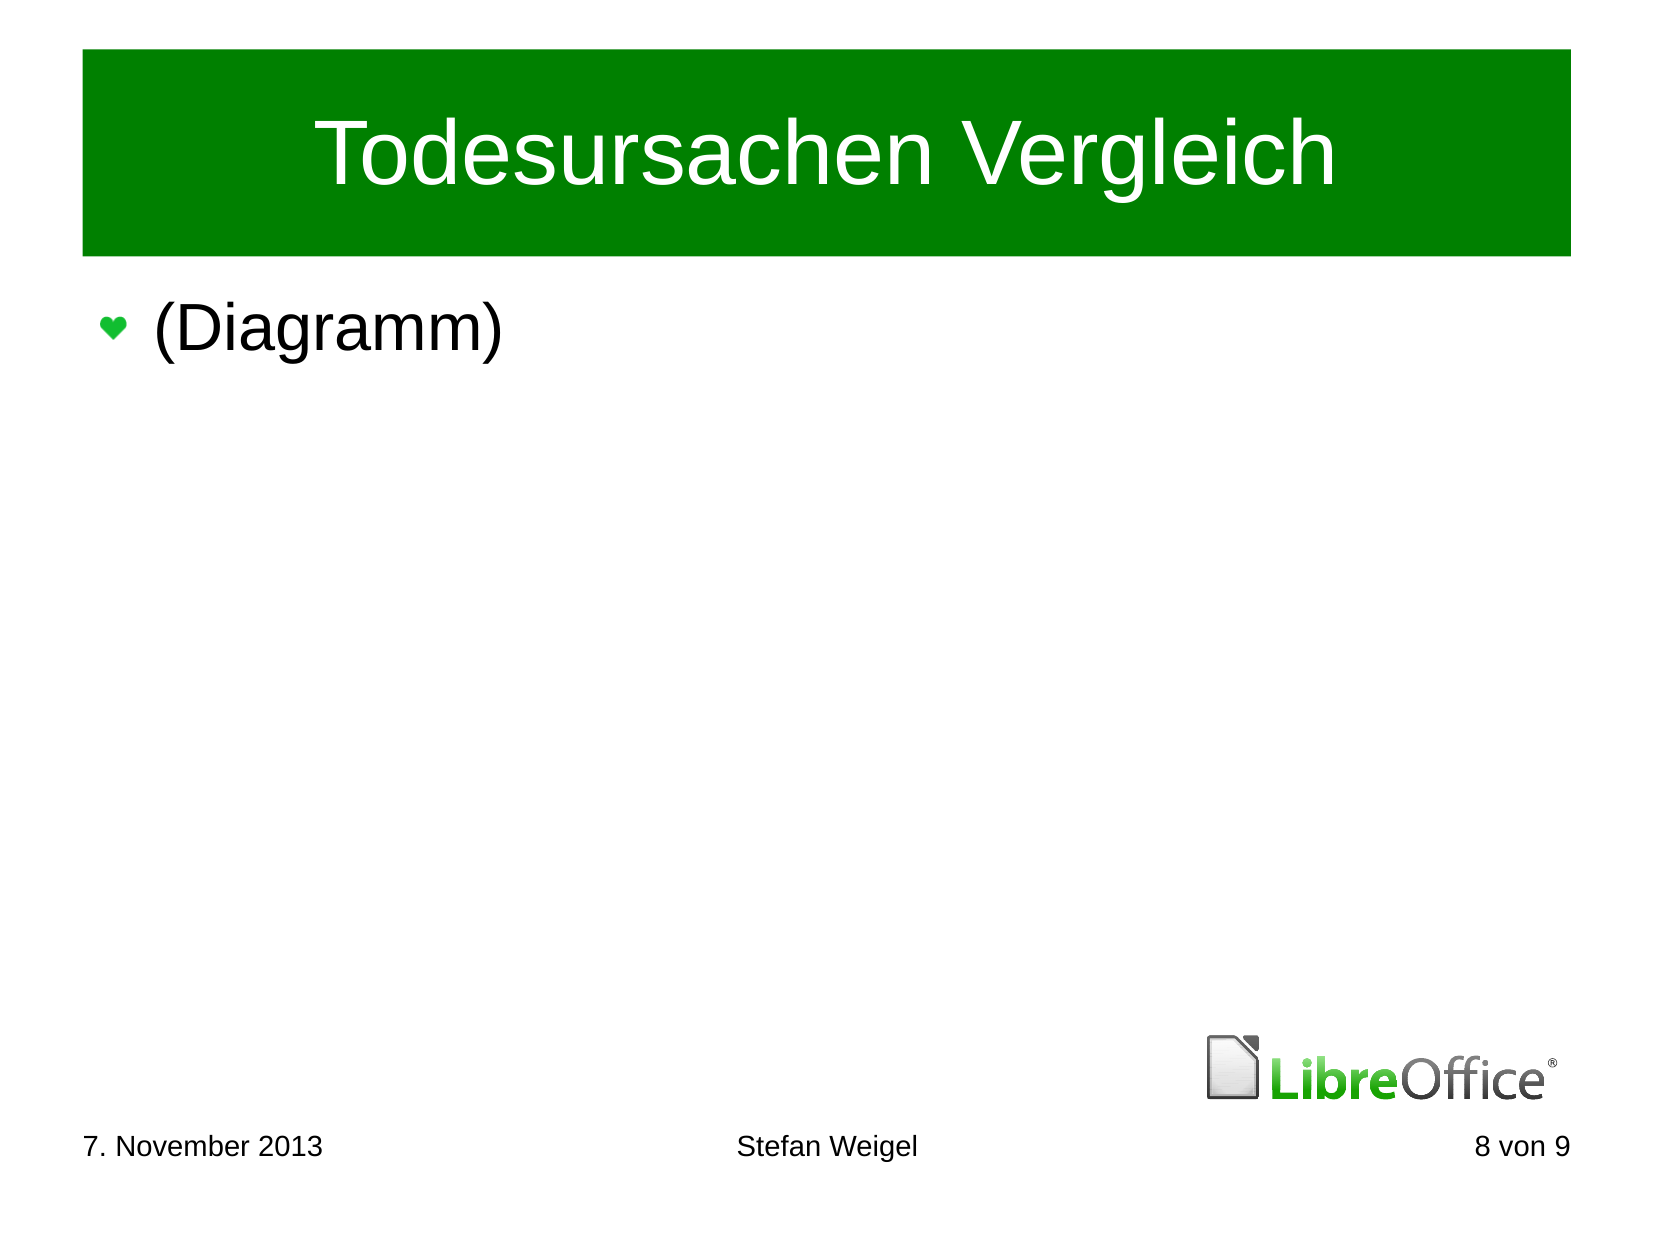

# Todesursachen Vergleich
(Diagramm)
7. November 2013
Stefan Weigel
8